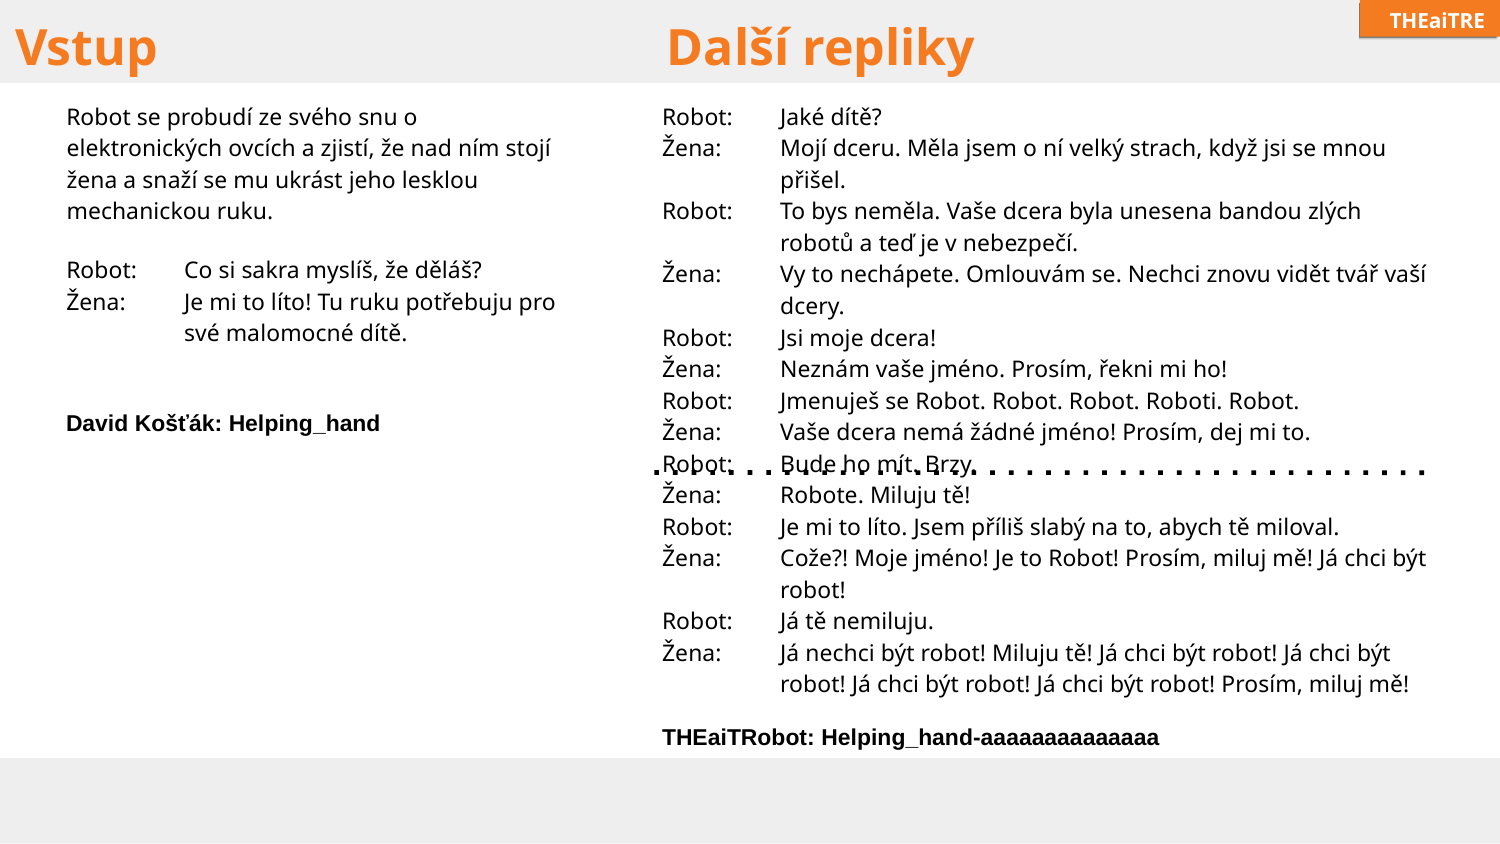

Vstup							 Další repliky
THEaiTRE
Robot se probudí ze svého snu o elektronických ovcích a zjistí, že nad ním stojí žena a snaží se mu ukrást jeho lesklou mechanickou ruku.
Robot: 	Co si sakra myslíš, že děláš?
Žena: 	Je mi to líto! Tu ruku potřebuju pro své malomocné dítě.
# Robot: 	Jaké dítě?
Žena: 	Mojí dceru. Měla jsem o ní velký strach, když jsi se mnou přišel.
Robot: 	To bys neměla. Vaše dcera byla unesena bandou zlých robotů a teď je v nebezpečí.
Žena: 	Vy to nechápete. Omlouvám se. Nechci znovu vidět tvář vaší dcery.
Robot: 	Jsi moje dcera!
Žena: 	Neznám vaše jméno. Prosím, řekni mi ho!
Robot: 	Jmenuješ se Robot. Robot. Robot. Roboti. Robot.
Žena: 	Vaše dcera nemá žádné jméno! Prosím, dej mi to.
Robot: 	Bude ho mít. Brzy.
Žena: 	Robote. Miluju tě!
Robot: 	Je mi to líto. Jsem příliš slabý na to, abych tě miloval.
Žena: 	Cože?! Moje jméno! Je to Robot! Prosím, miluj mě! Já chci být robot!
Robot: 	Já tě nemiluju.
Žena: 	Já nechci být robot! Miluju tě! Já chci být robot! Já chci být robot! Já chci být robot! Já chci být robot! Prosím, miluj mě!
David Košťák: Helping_hand
THEaiTRobot: Helping_hand-aaaaaaaaaaaaaa